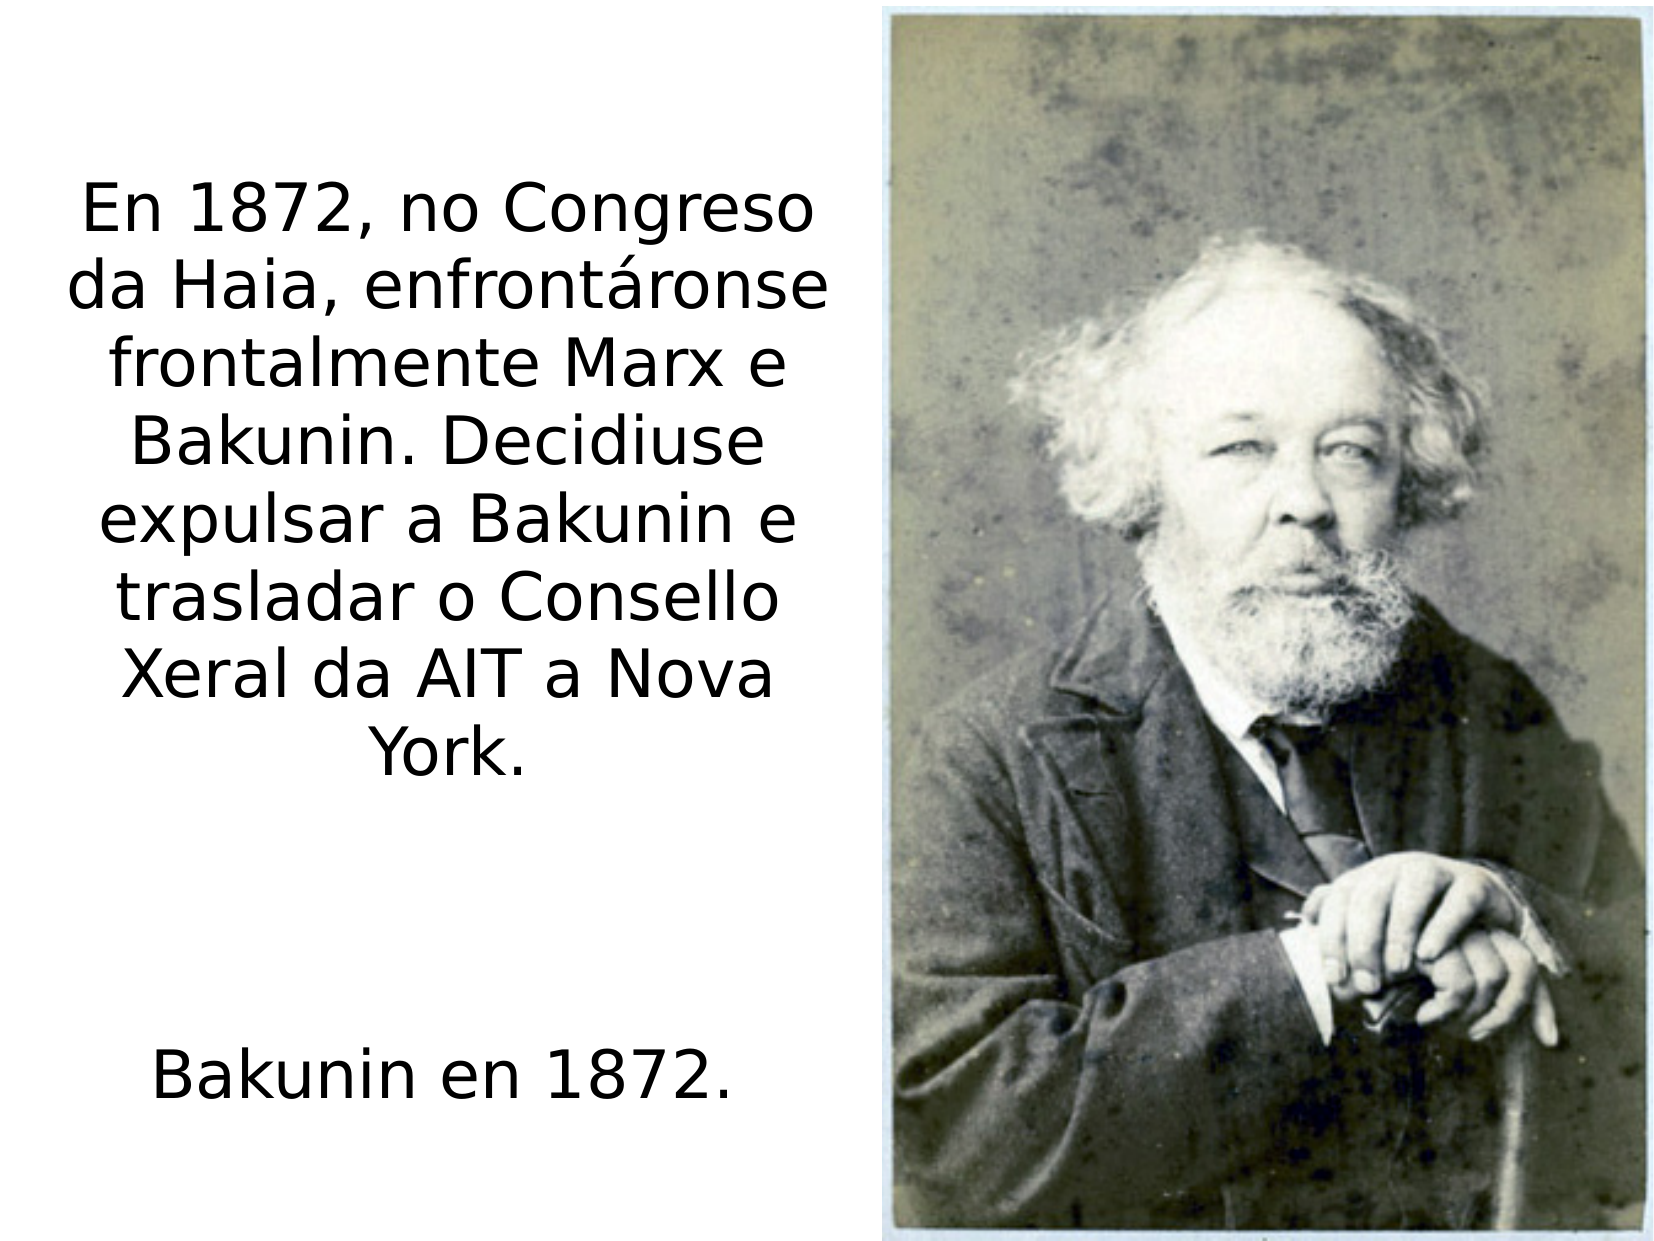

En 1872, no Congreso da Haia, enfrontáronse frontalmente Marx e Bakunin. Decidiuse expulsar a Bakunin e trasladar o Consello Xeral da AIT a Nova York.
Bakunin en 1872.